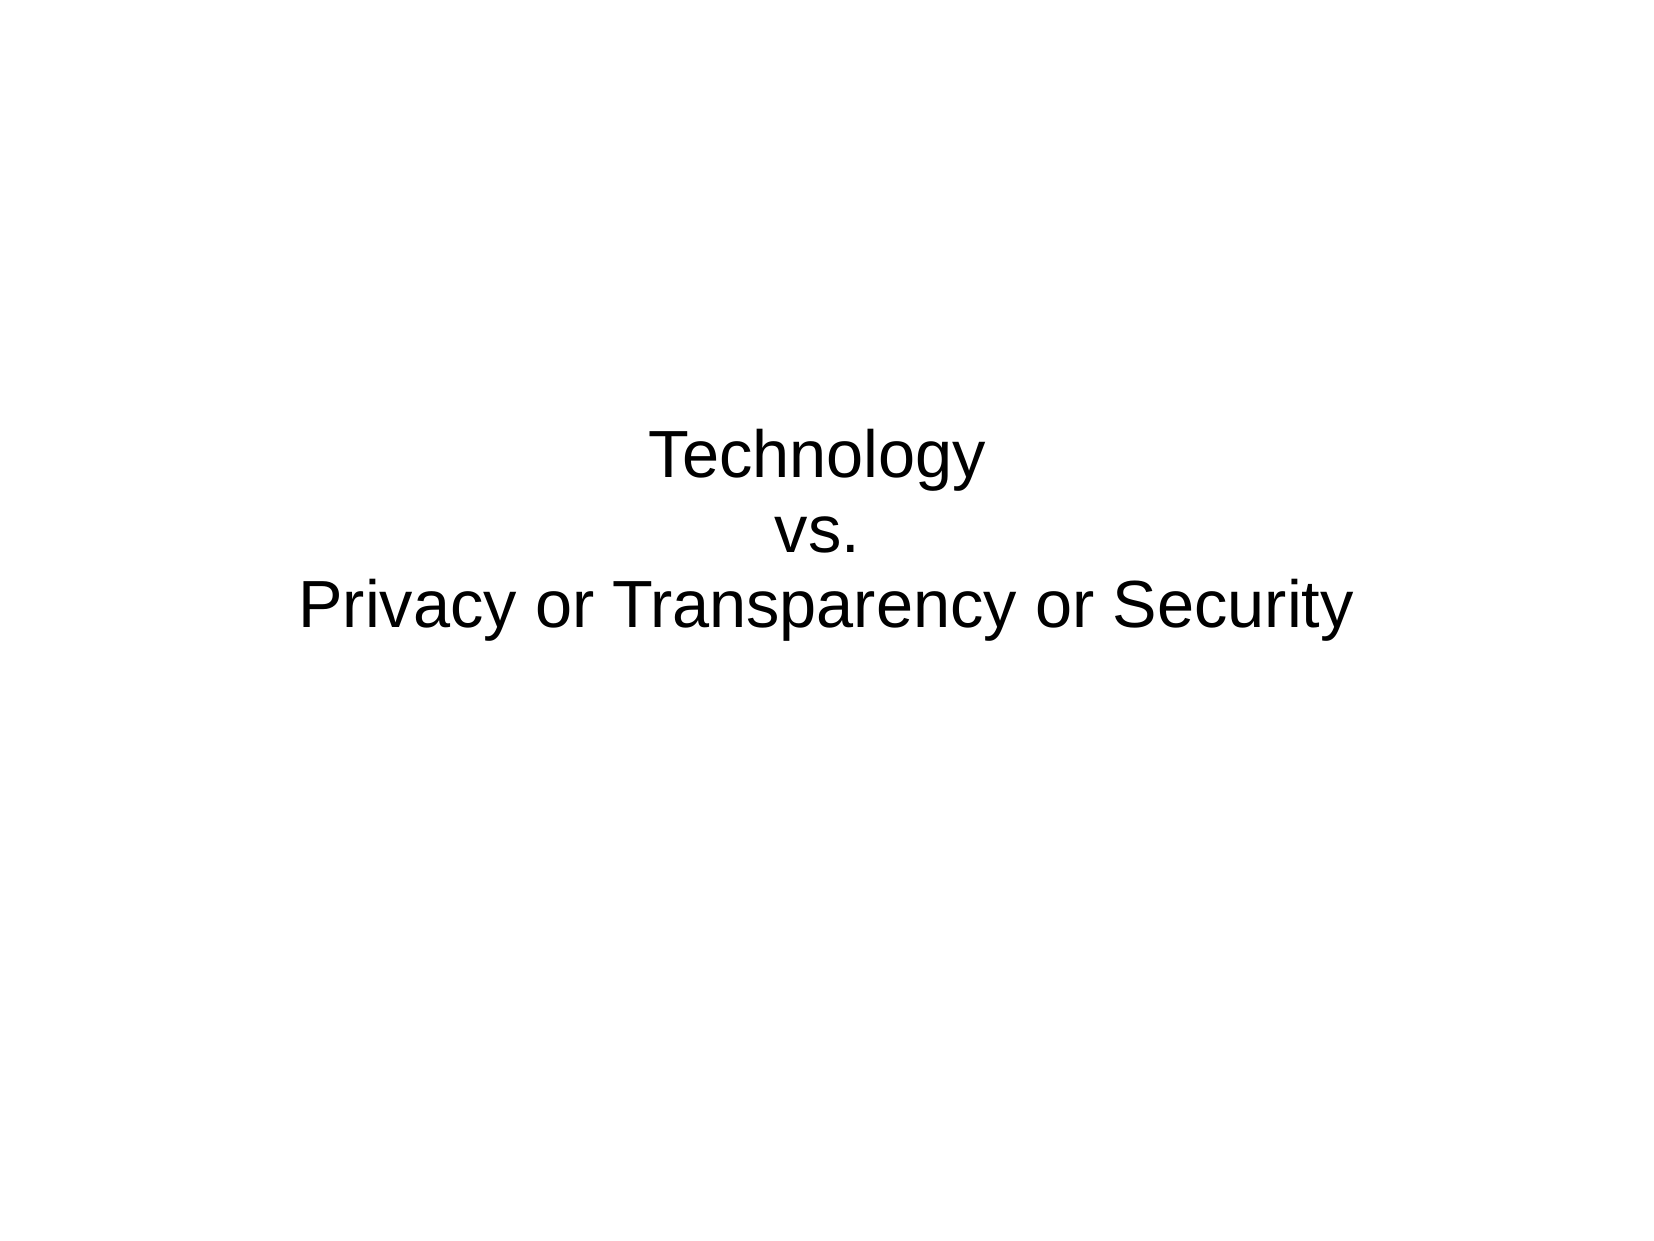

# Technology
vs.
Privacy or Transparency or Security